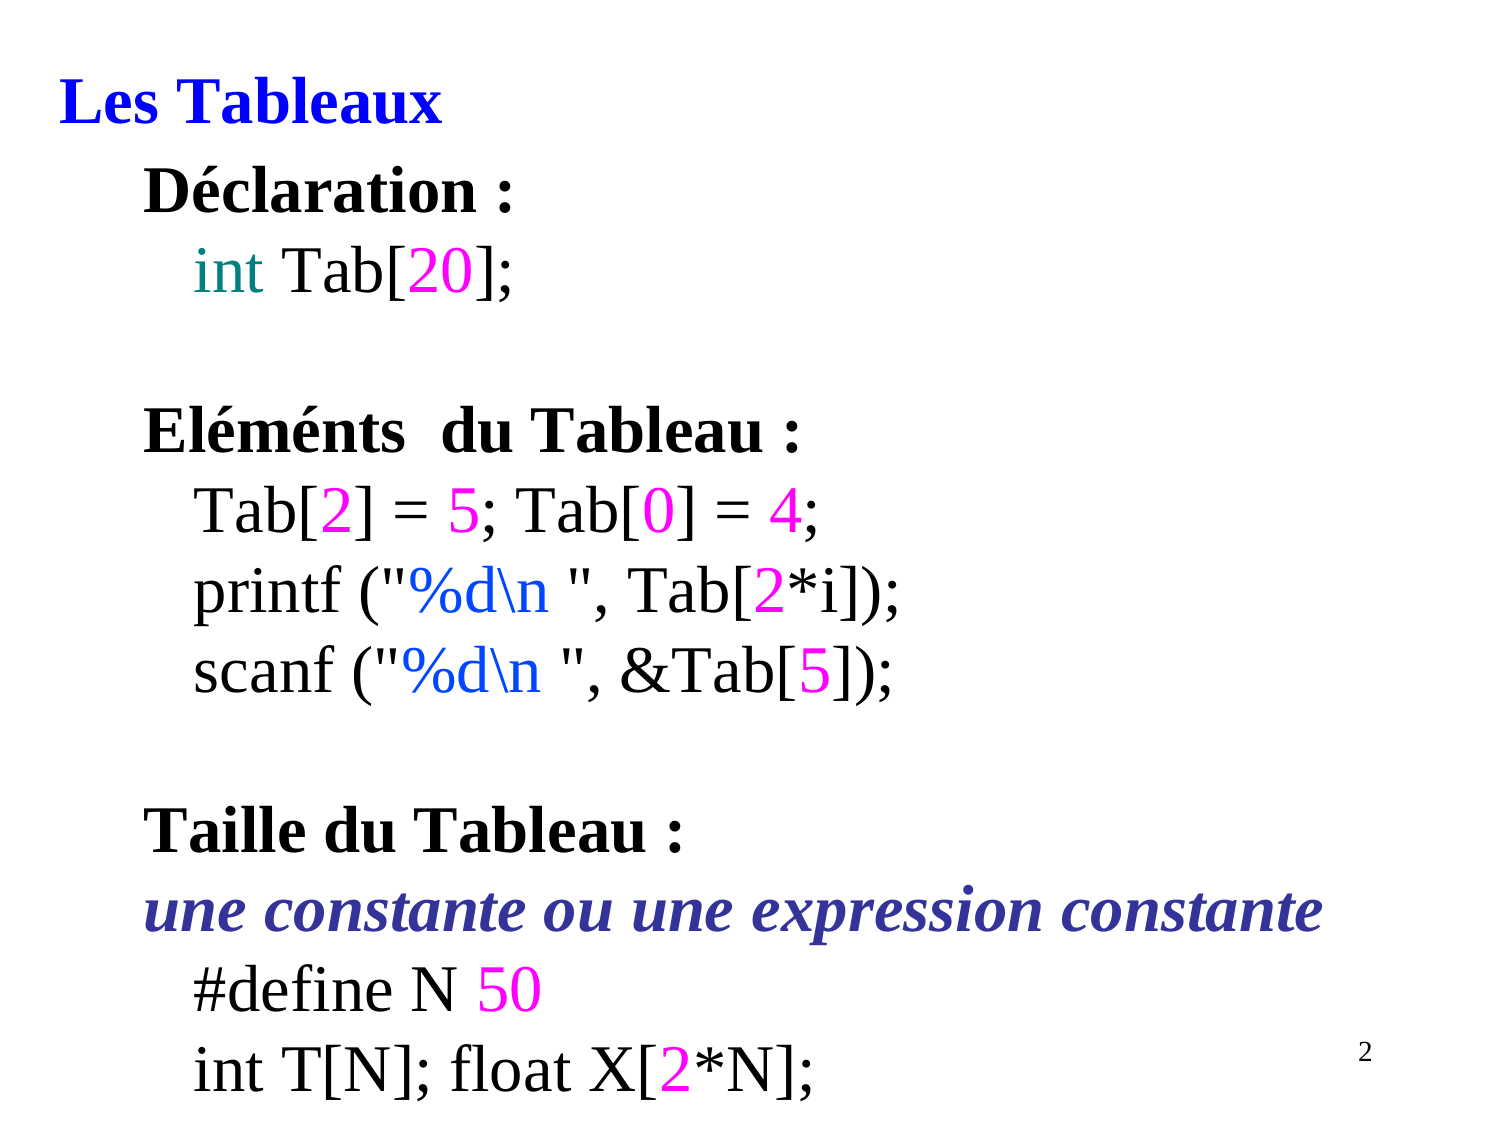

Les Tableaux
Déclaration :
 int Tab[20];
Eléménts du Tableau :
 Tab[2] = 5; Tab[0] = 4;
 printf ("%d\n ", Tab[2*i]);
 scanf ("%d\n ", &Tab[5]);
Taille du Tableau :
une constante ou une expression constante
 #define N 50
 int T[N]; float X[2*N];
2